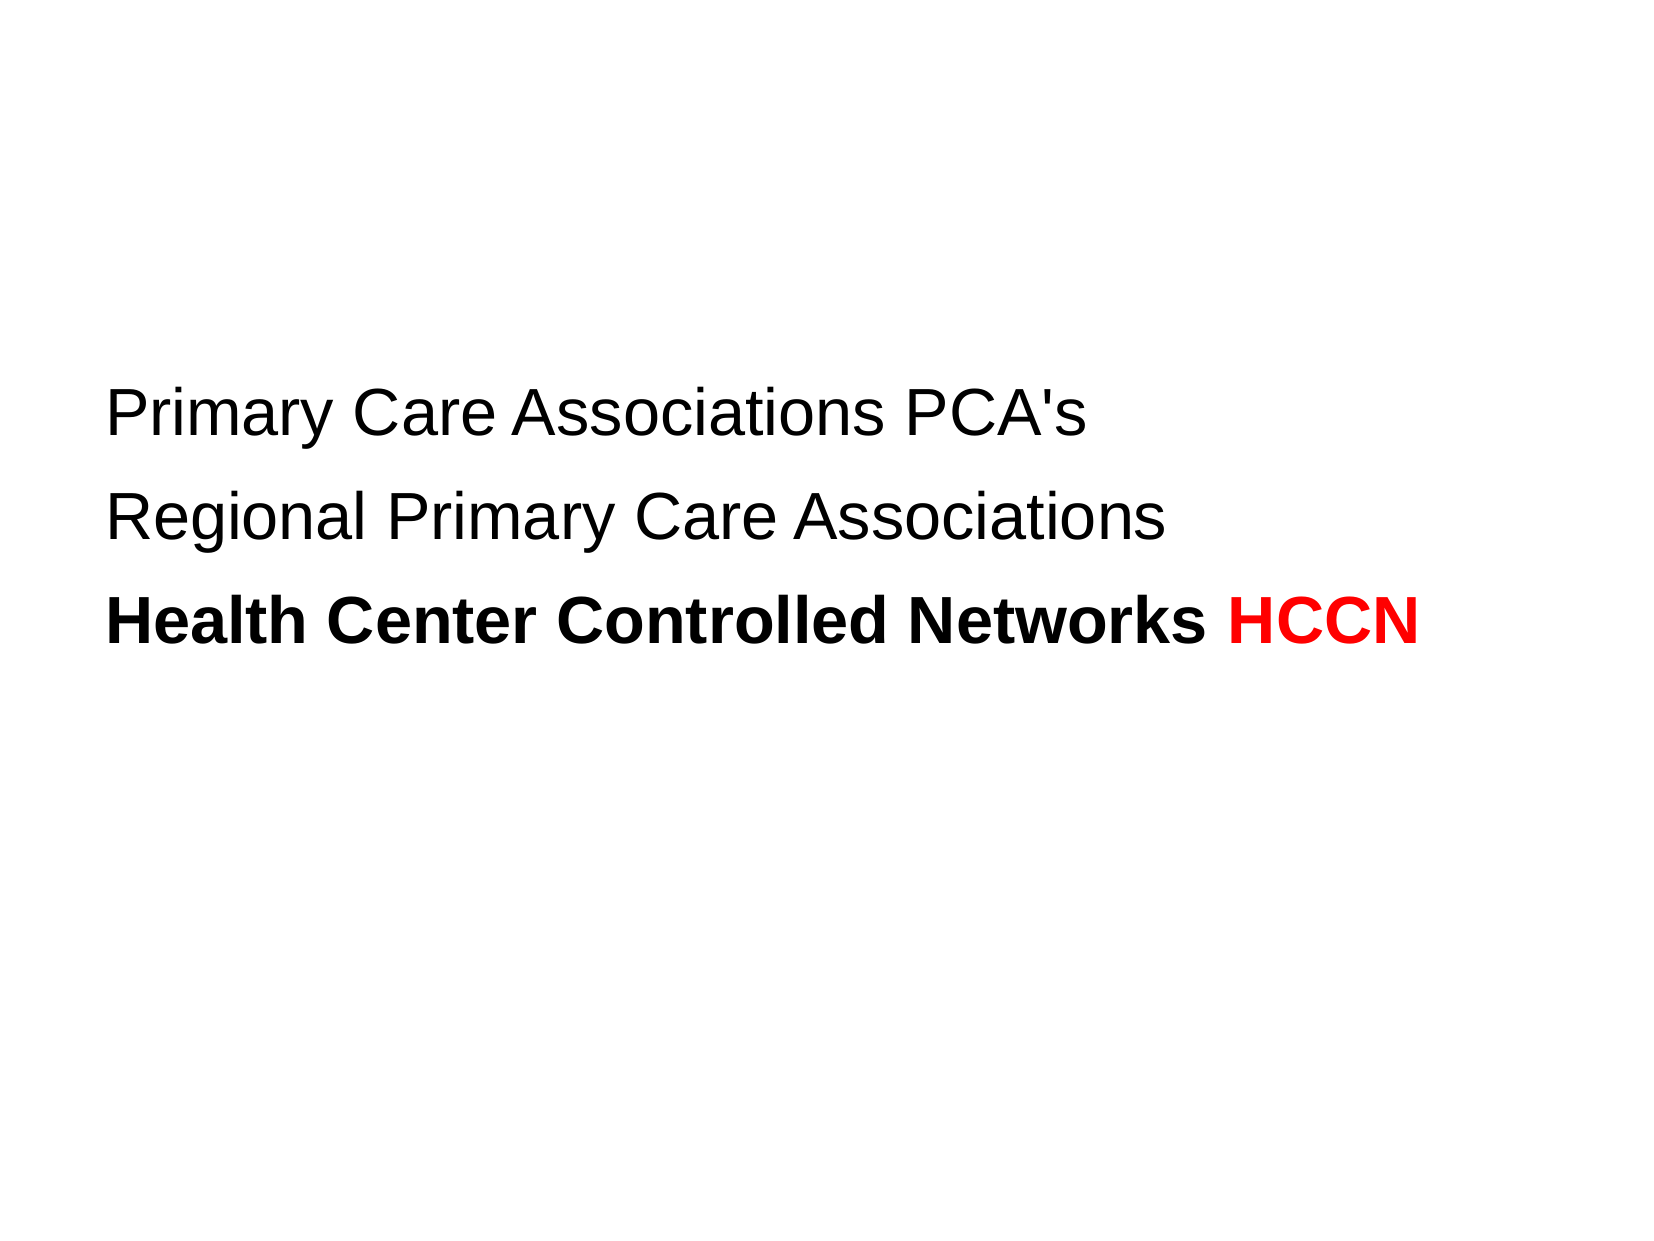

#
Primary Care Associations PCA's
Regional Primary Care Associations
Health Center Controlled Networks HCCN